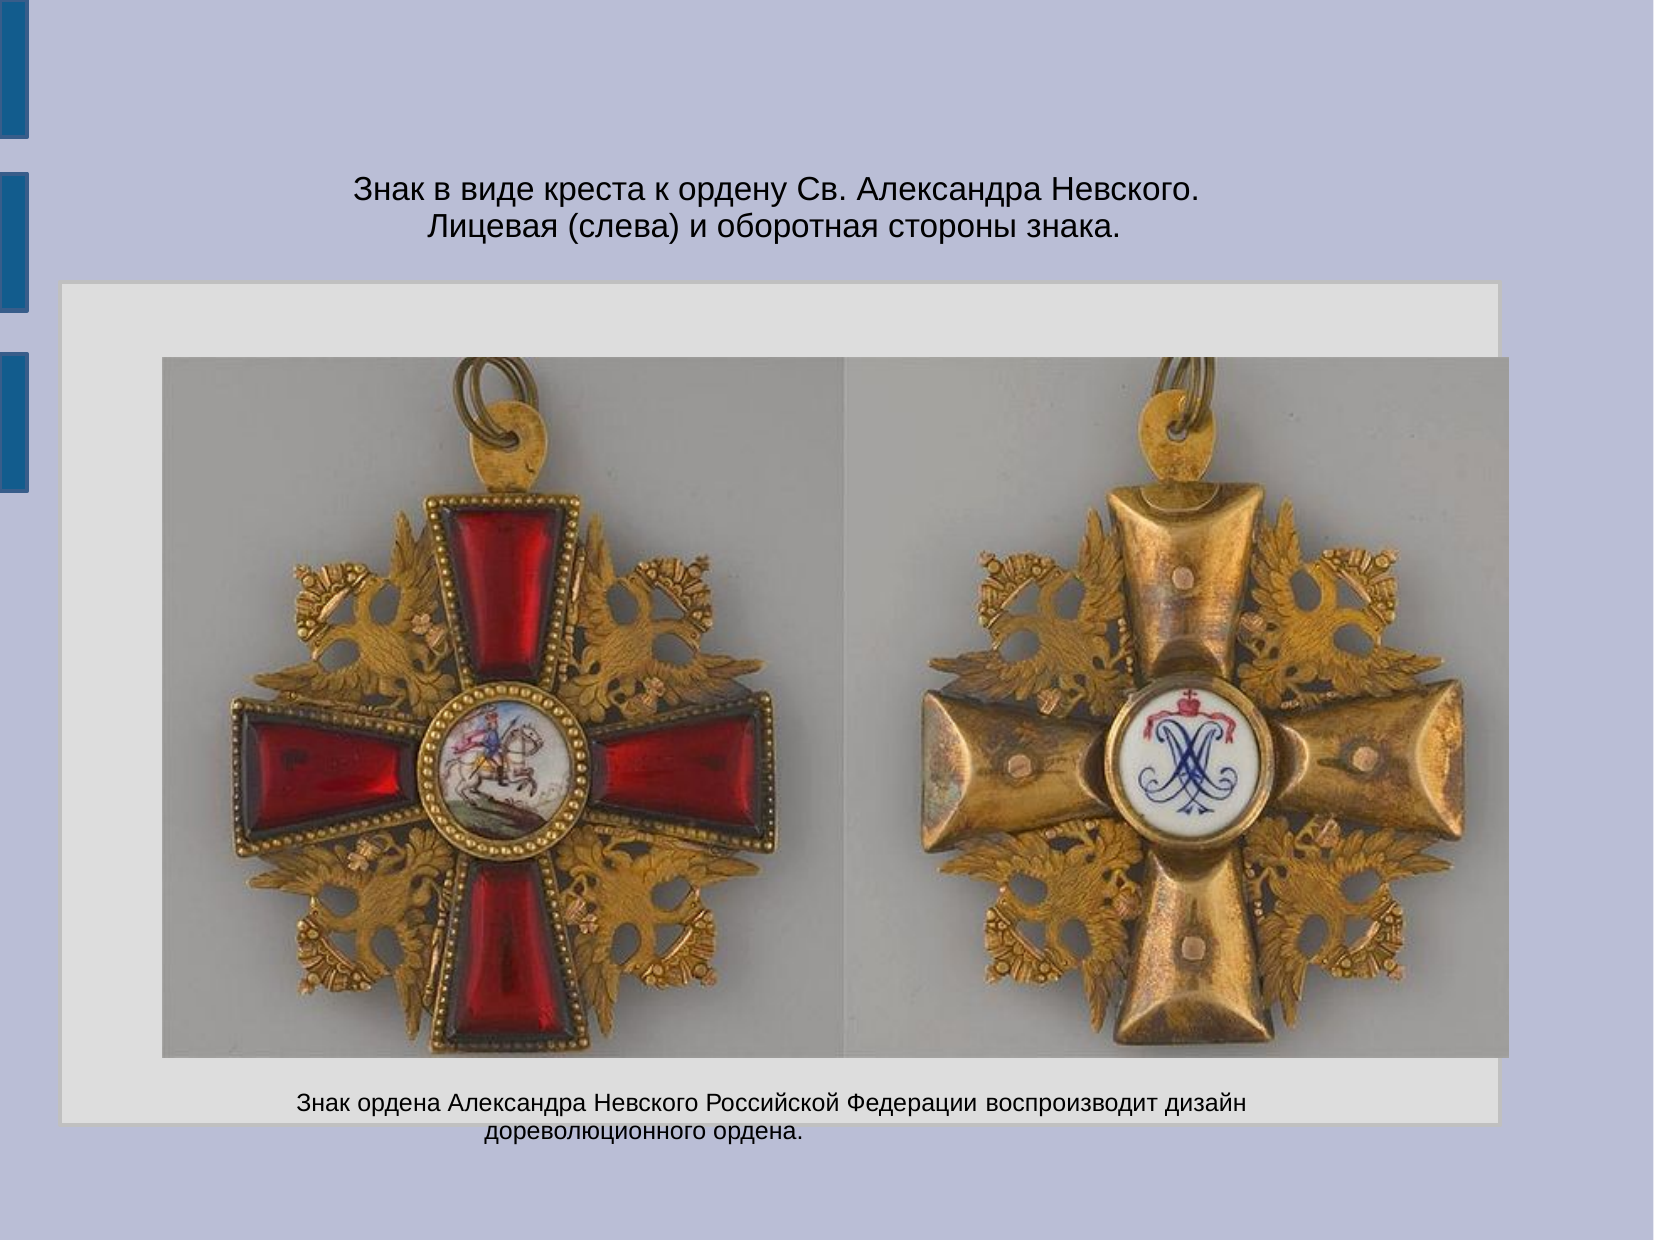

Знак в виде креста к ордену Св. Александра Невского.
 Лицевая (слева) и оборотная стороны знака.
 Знак ордена Александра Невского Российской Федерации воспроизводит дизайн дореволюционного ордена.